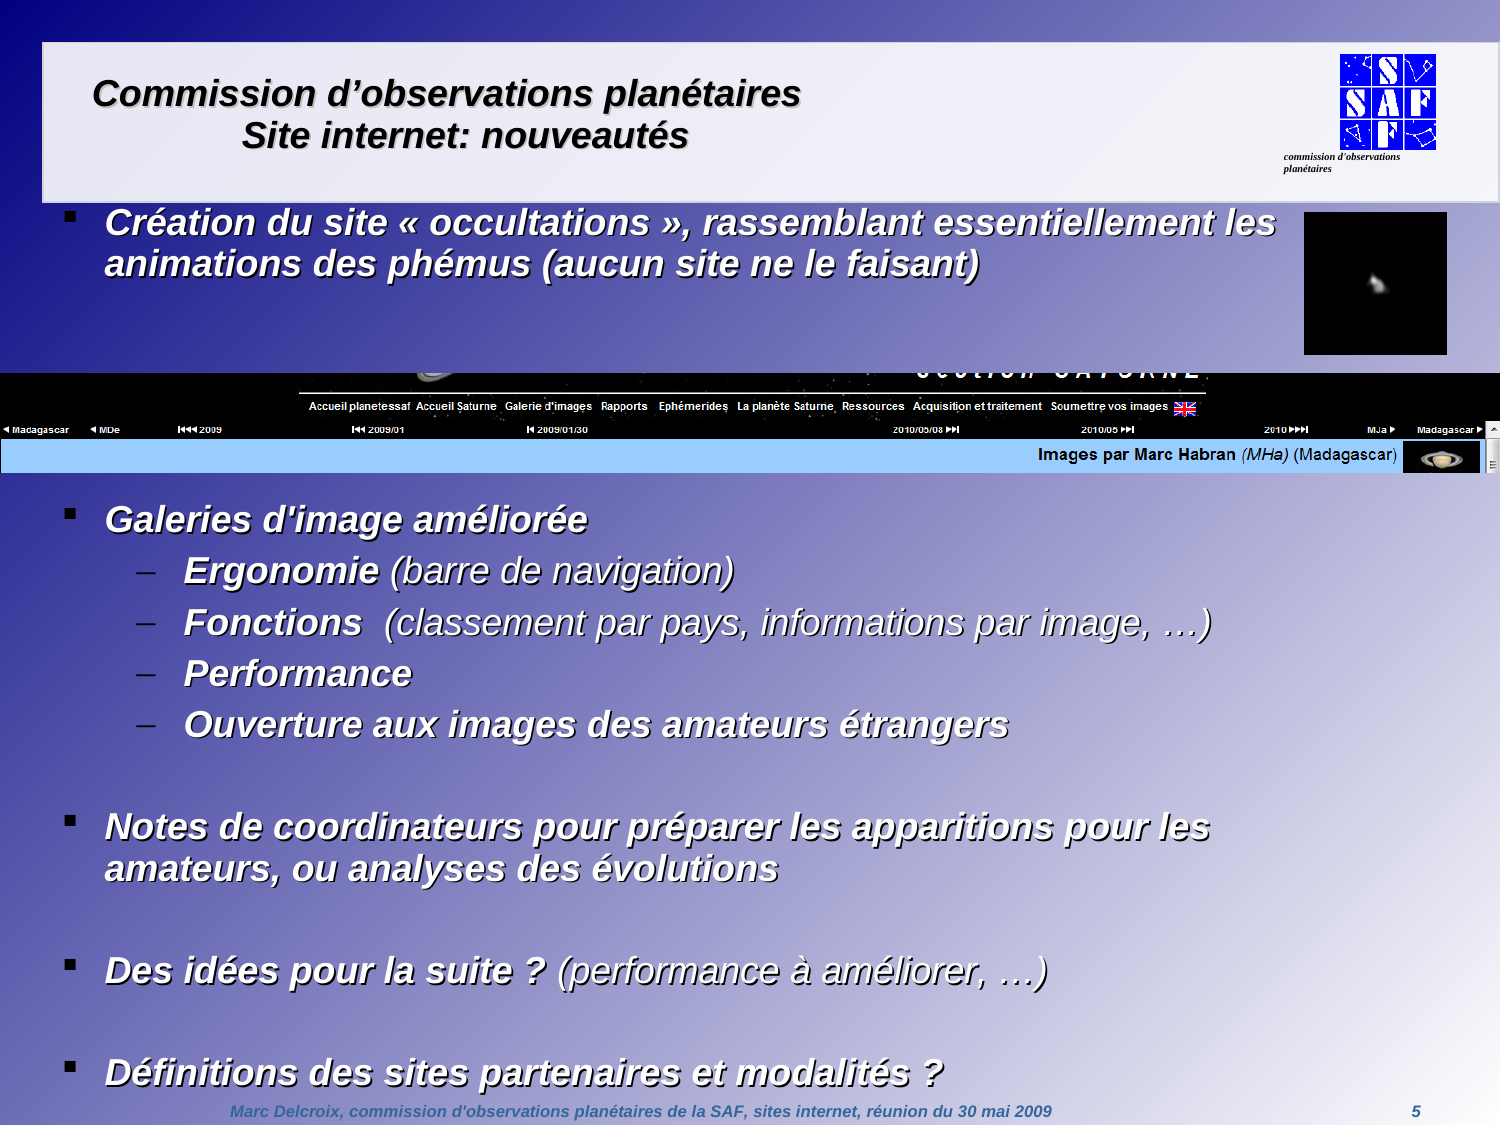

Commission d’observations planétaires
	Site internet: nouveautés
Création du site « occultations », rassemblant essentiellement les animations des phémus (aucun site ne le faisant)
Galeries d'image améliorée
Ergonomie (barre de navigation)
Fonctions (classement par pays, informations par image, …)
Performance
Ouverture aux images des amateurs étrangers
Notes de coordinateurs pour préparer les apparitions pour les amateurs, ou analyses des évolutions
Des idées pour la suite ? (performance à améliorer, …)
Définitions des sites partenaires et modalités ?
Marc Delcroix, commission des observations planétaires de la SAF, administratif, réunion du 29 mai 2010
5